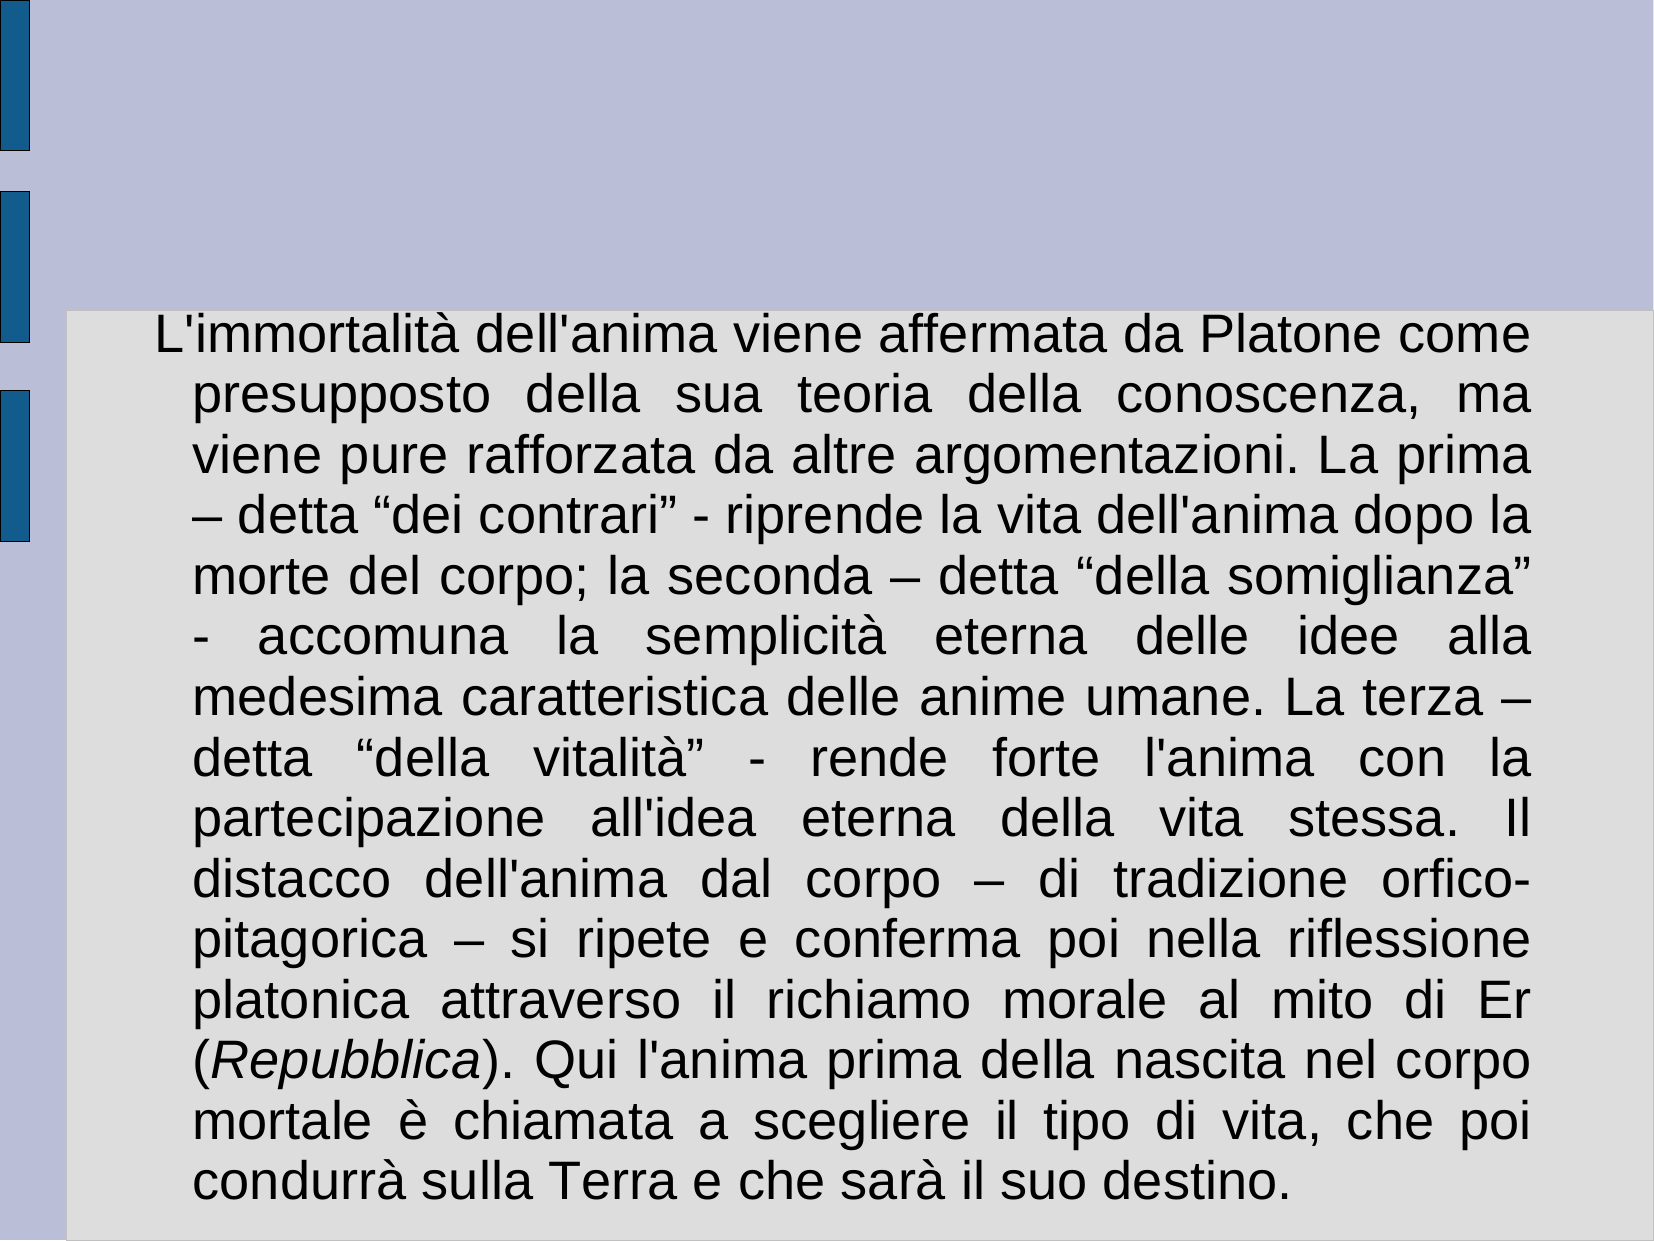

#
 L'immortalità dell'anima viene affermata da Platone come presupposto della sua teoria della conoscenza, ma viene pure rafforzata da altre argomentazioni. La prima – detta “dei contrari” - riprende la vita dell'anima dopo la morte del corpo; la seconda – detta “della somiglianza” - accomuna la semplicità eterna delle idee alla medesima caratteristica delle anime umane. La terza – detta “della vitalità” - rende forte l'anima con la partecipazione all'idea eterna della vita stessa. Il distacco dell'anima dal corpo – di tradizione orfico-pitagorica – si ripete e conferma poi nella riflessione platonica attraverso il richiamo morale al mito di Er (Repubblica). Qui l'anima prima della nascita nel corpo mortale è chiamata a scegliere il tipo di vita, che poi condurrà sulla Terra e che sarà il suo destino.